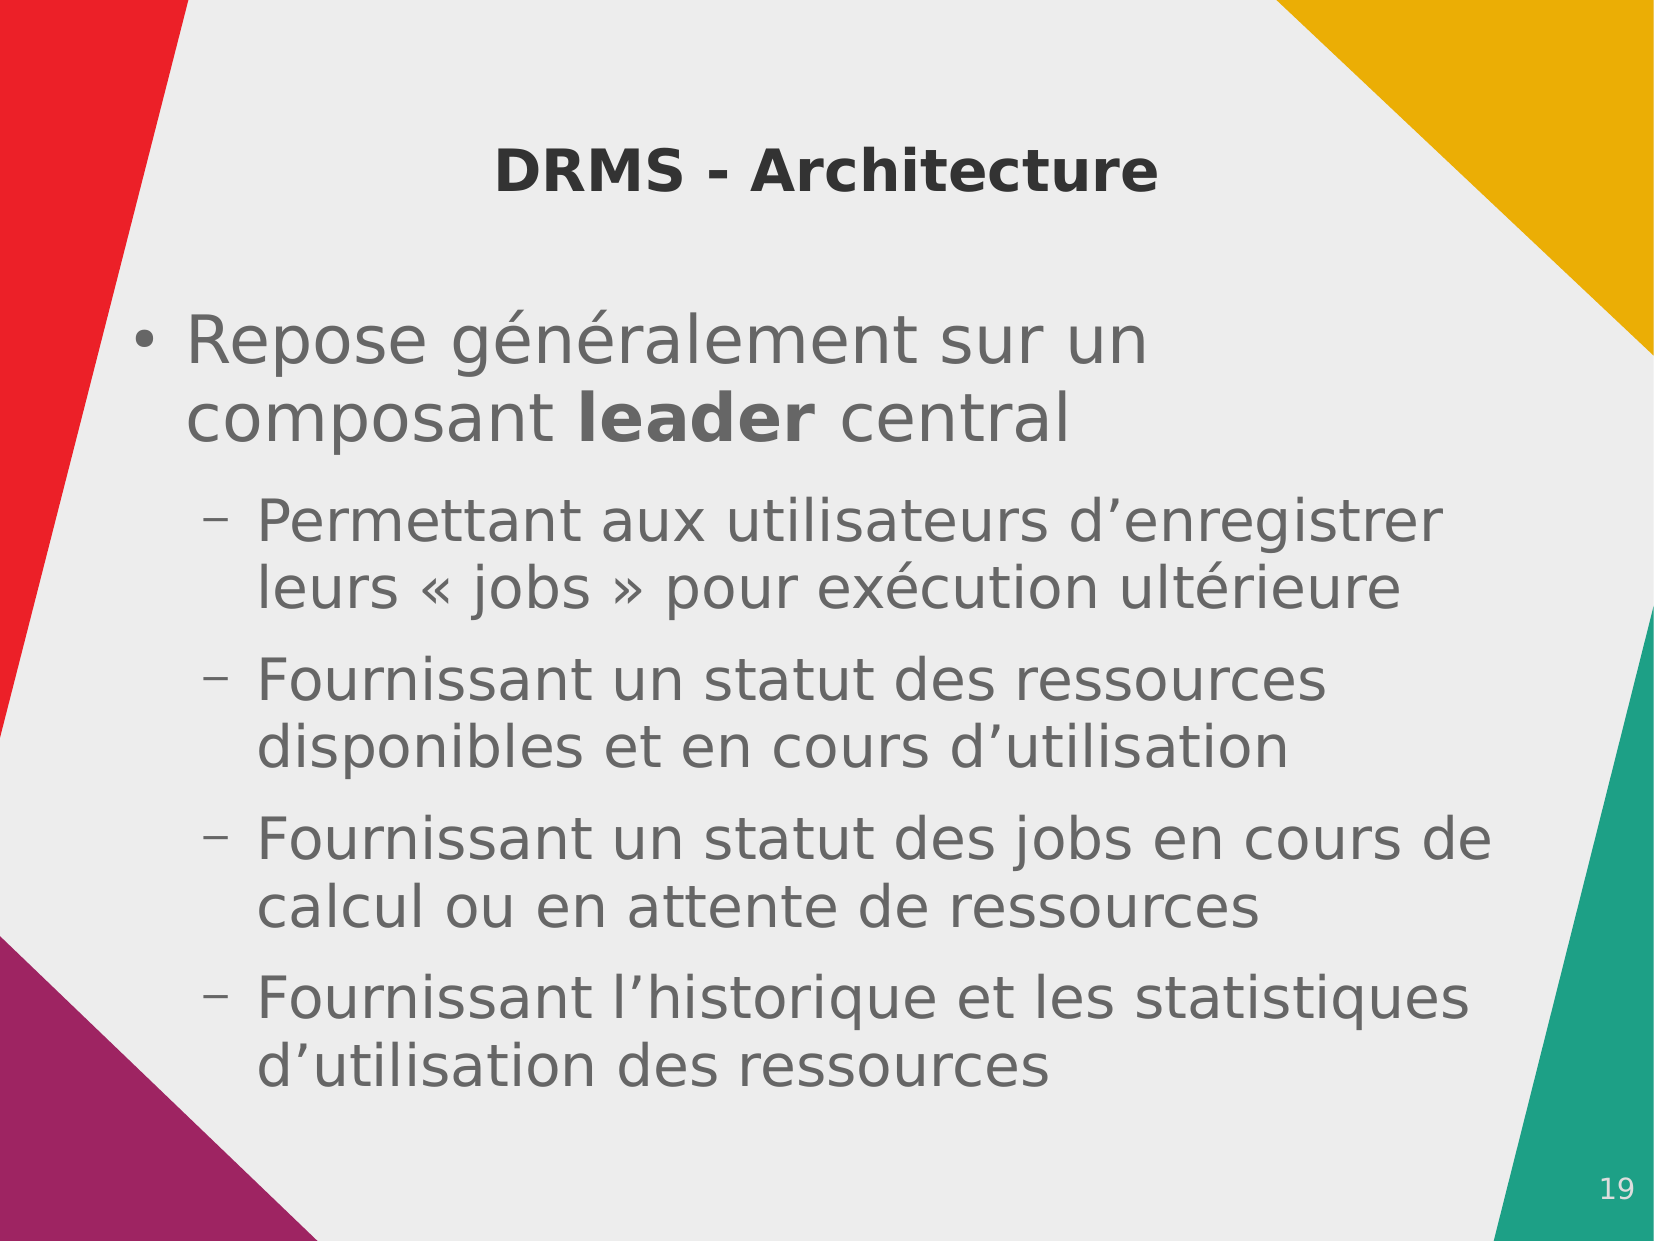

# DRMS - Architecture
Repose généralement sur un composant leader central
Permettant aux utilisateurs d’enregistrer leurs « jobs » pour exécution ultérieure
Fournissant un statut des ressources disponibles et en cours d’utilisation
Fournissant un statut des jobs en cours de calcul ou en attente de ressources
Fournissant l’historique et les statistiques d’utilisation des ressources
19